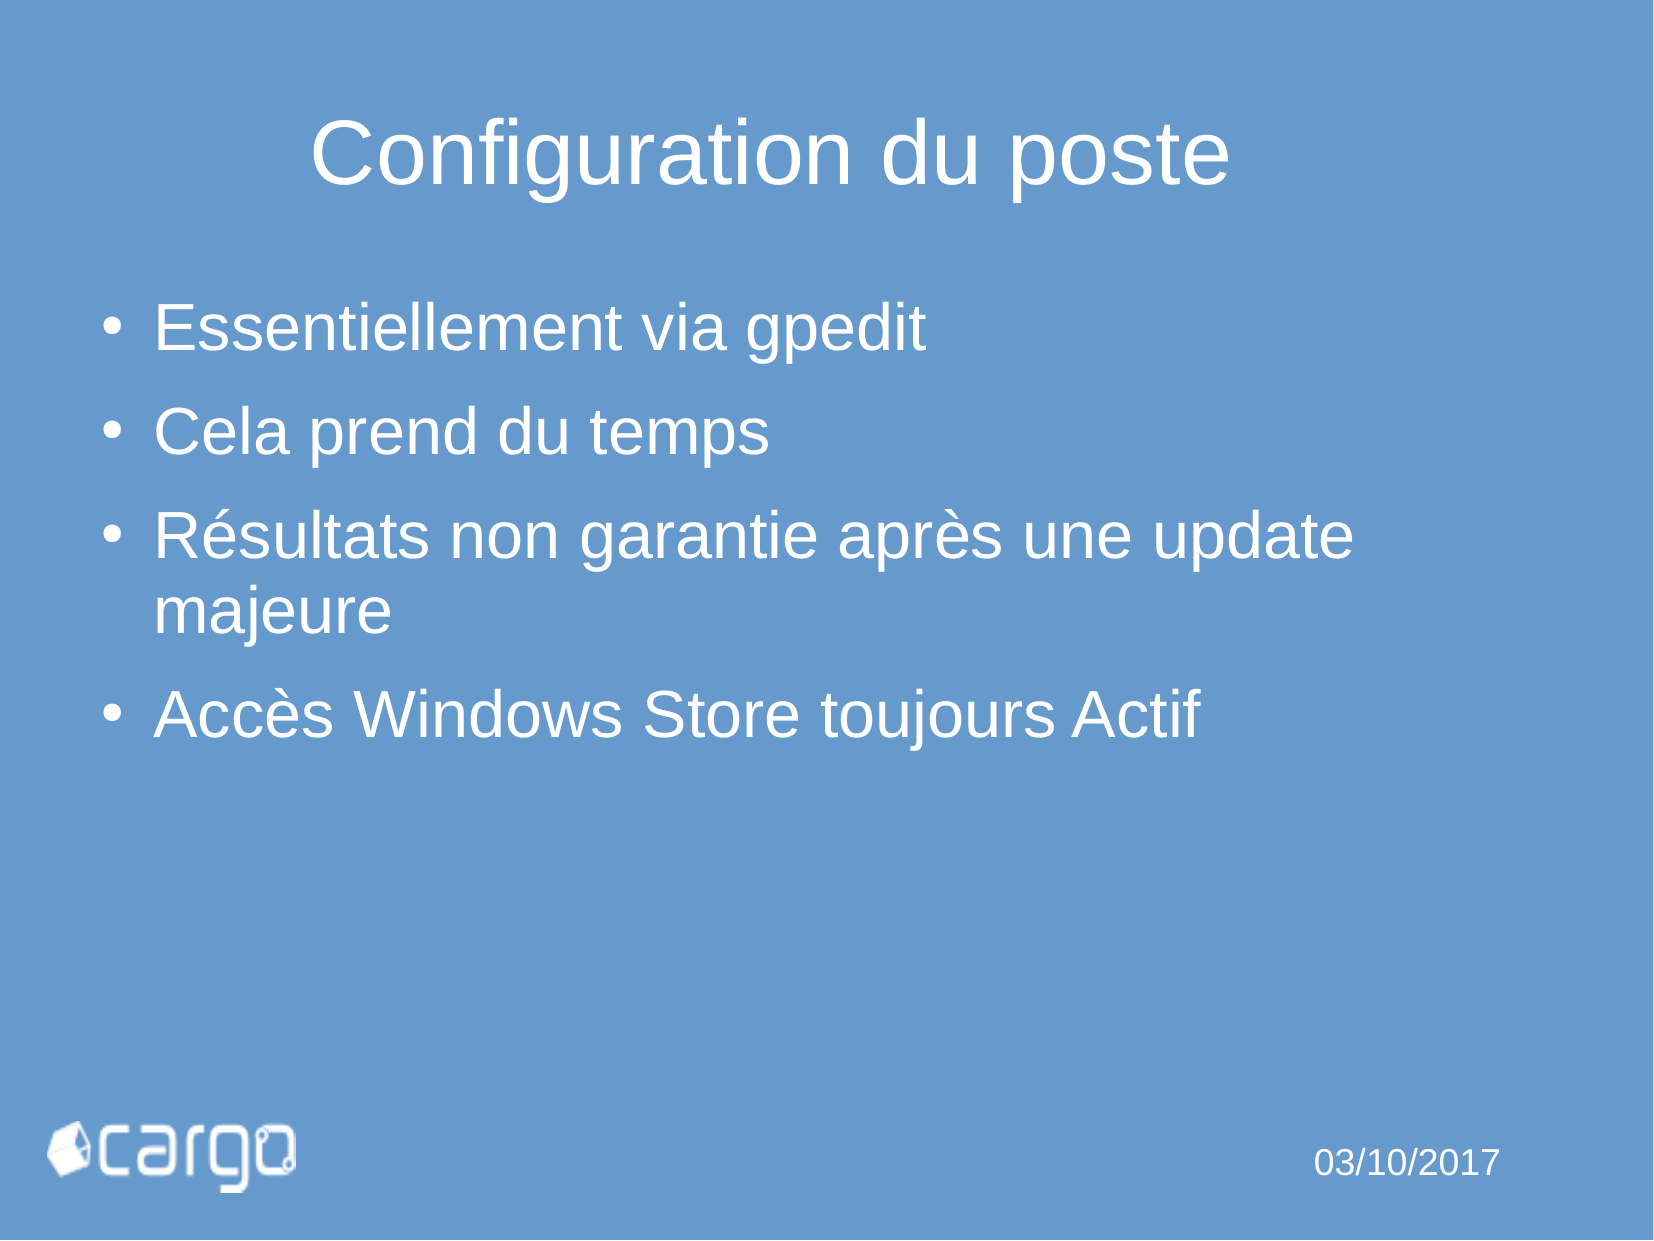

# Configuration du poste
Essentiellement via gpedit
Cela prend du temps
Résultats non garantie après une update majeure
Accès Windows Store toujours Actif
03/10/2017